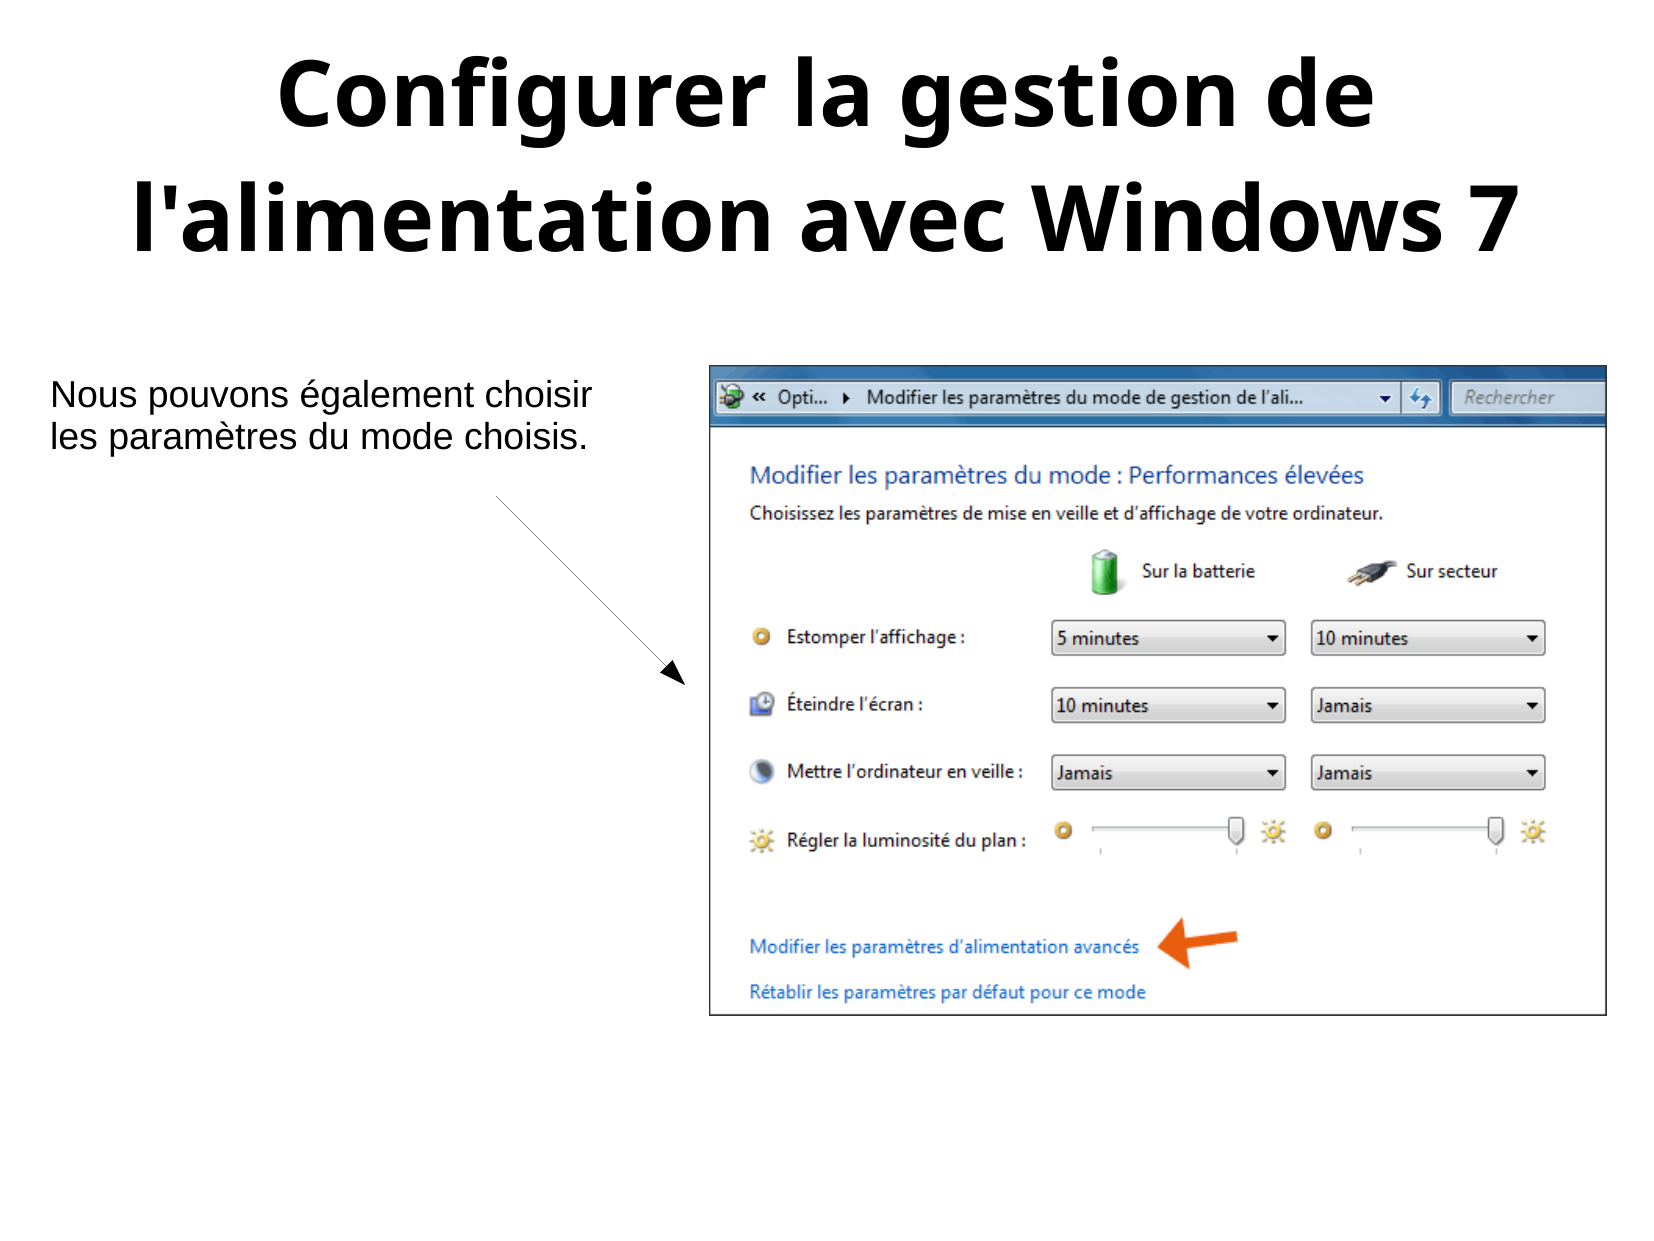

# Configurer la gestion de l'alimentation avec Windows 7
Nous pouvons également choisir les paramètres du mode choisis.